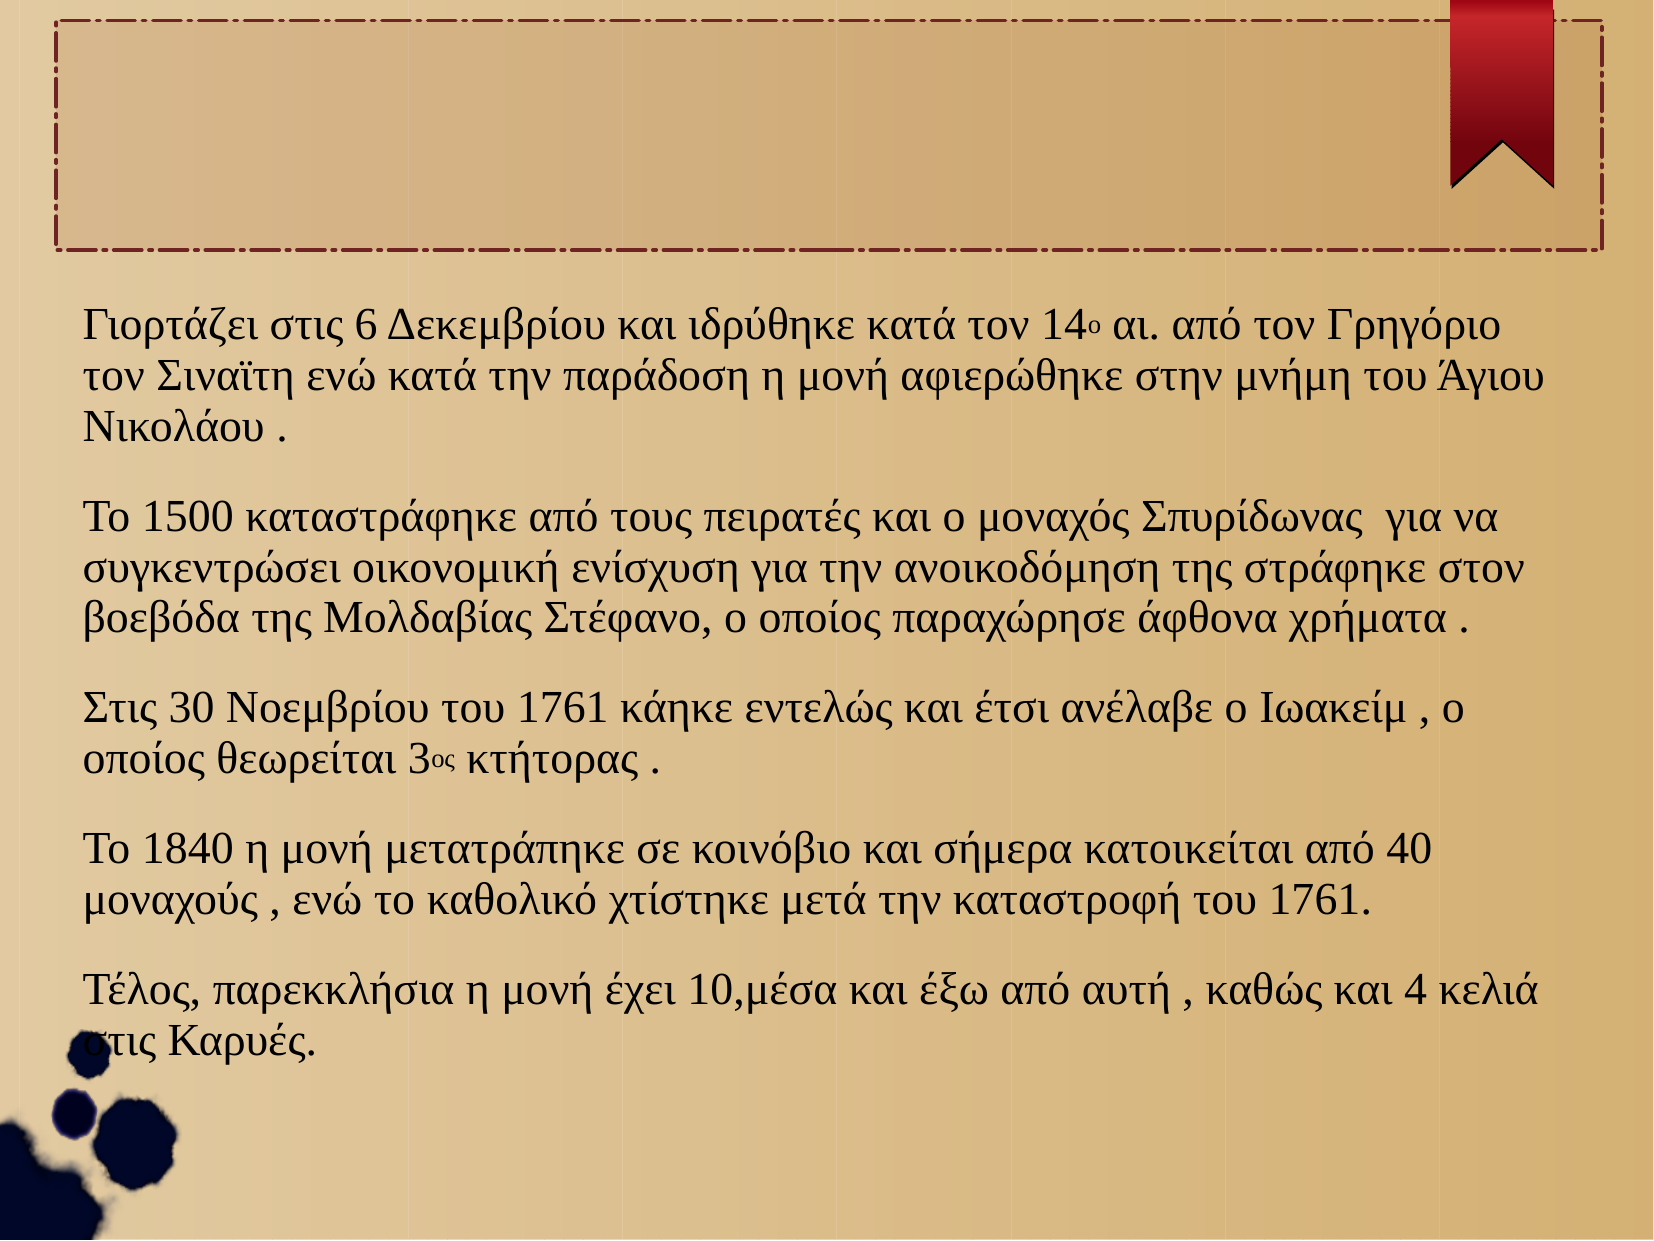

#
Γιορτάζει στις 6 Δεκεμβρίου και ιδρύθηκε κατά τον 14ο αι. από τον Γρηγόριο τον Σιναϊτη ενώ κατά την παράδοση η μονή αφιερώθηκε στην μνήμη του Άγιου Νικολάου .
Το 1500 καταστράφηκε από τους πειρατές και ο μοναχός Σπυρίδωνας για να συγκεντρώσει οικονομική ενίσχυση για την ανοικοδόμηση της στράφηκε στον βοεβόδα της Μολδαβίας Στέφανο, ο οποίος παραχώρησε άφθονα χρήματα .
Στις 30 Νοεμβρίου του 1761 κάηκε εντελώς και έτσι ανέλαβε ο Ιωακείμ , ο οποίος θεωρείται 3ος κτήτορας .
Το 1840 η μονή μετατράπηκε σε κοινόβιο και σήμερα κατοικείται από 40 μοναχούς , ενώ το καθολικό χτίστηκε μετά την καταστροφή του 1761.
Τέλος, παρεκκλήσια η μονή έχει 10,μέσα και έξω από αυτή , καθώς και 4 κελιά στις Καρυές.